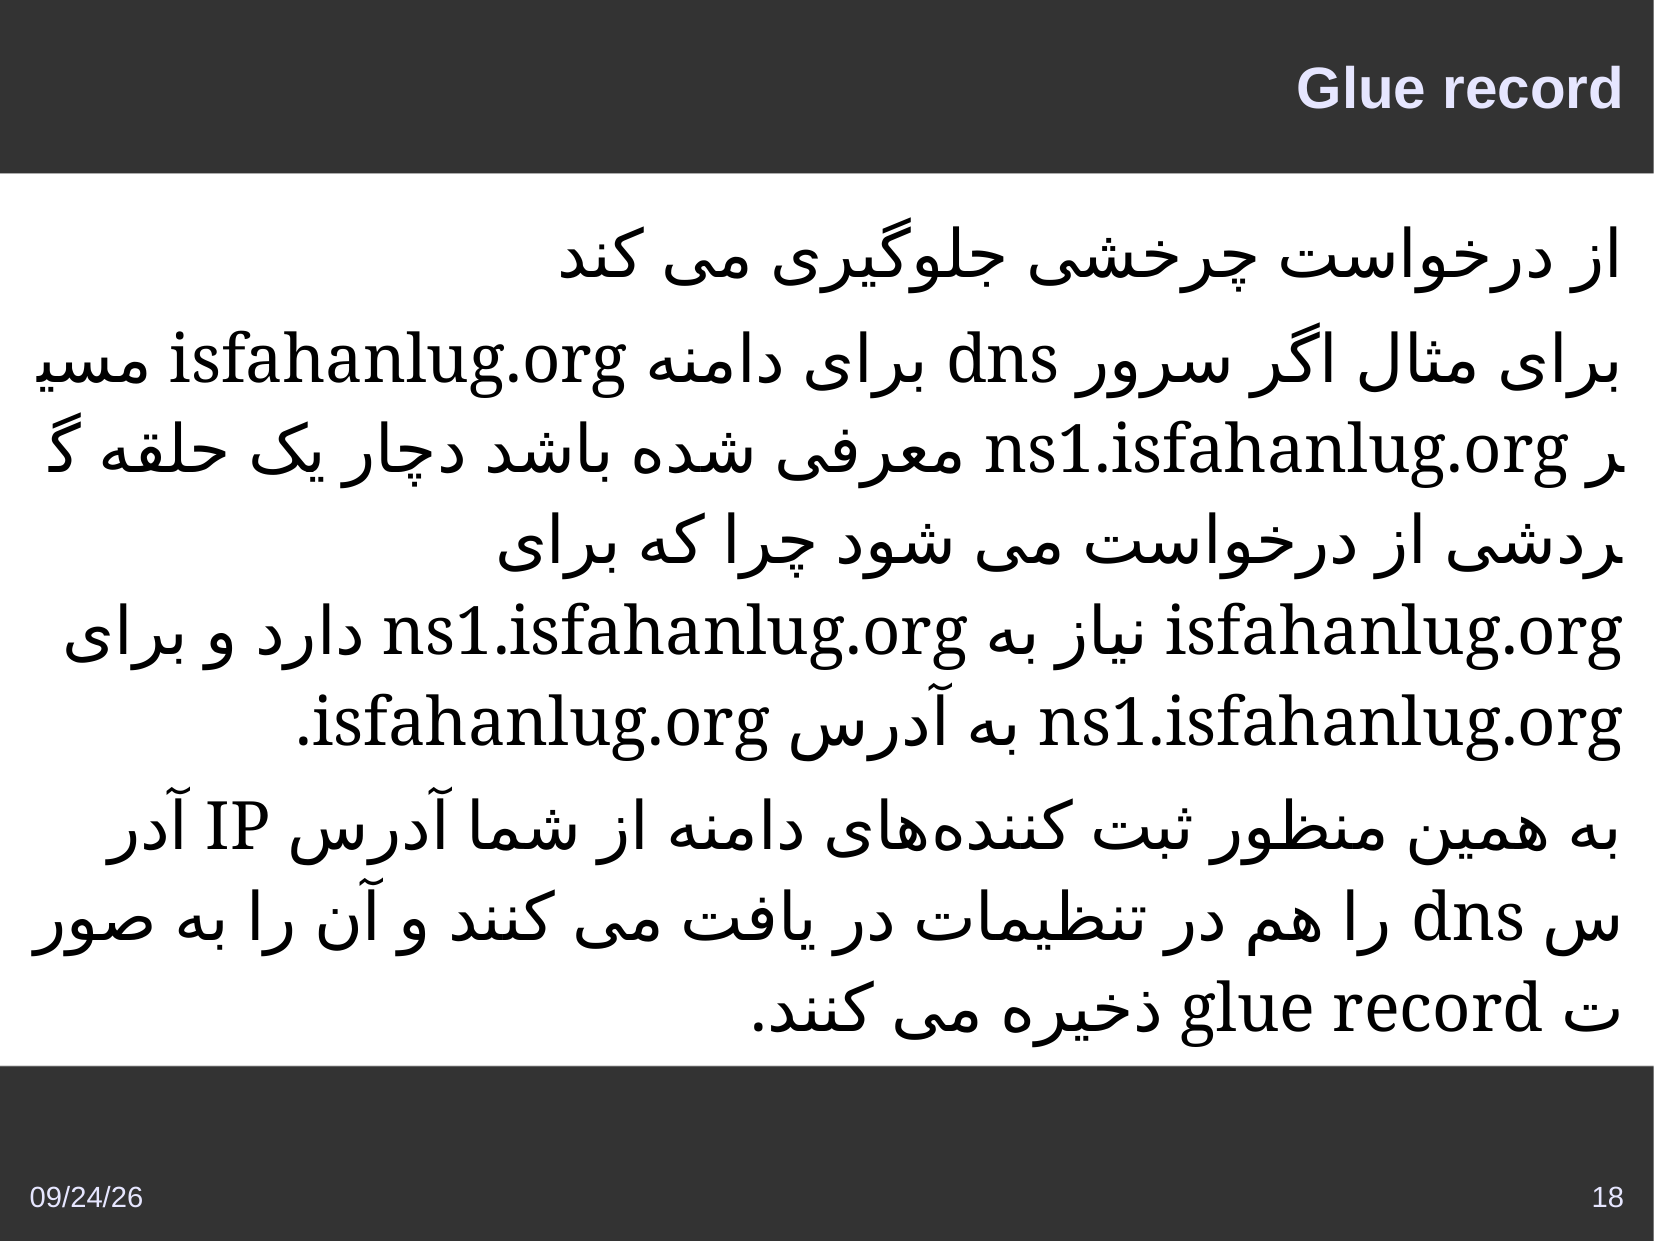

# Glue record
از درخواست چرخشی جلوگیری می کند
برای مثال اگر سرور dns برای دامنه isfahanlug.org مسیر ns1.isfahanlug.org معرفی شده باشد دچار یک حلقه گردشی از درخواست می شود چرا که برای isfahanlug.org نیاز به ns1.isfahanlug.org دارد و برای ns1.isfahanlug.org به آدرس isfahanlug.org.
به همین منظور ثبت کننده‌های دامنه از شما آدرس IP آدرس dns را هم در تنظیمات در یافت می کنند و آن را به صورت glue record ذخیره می کنند.
18